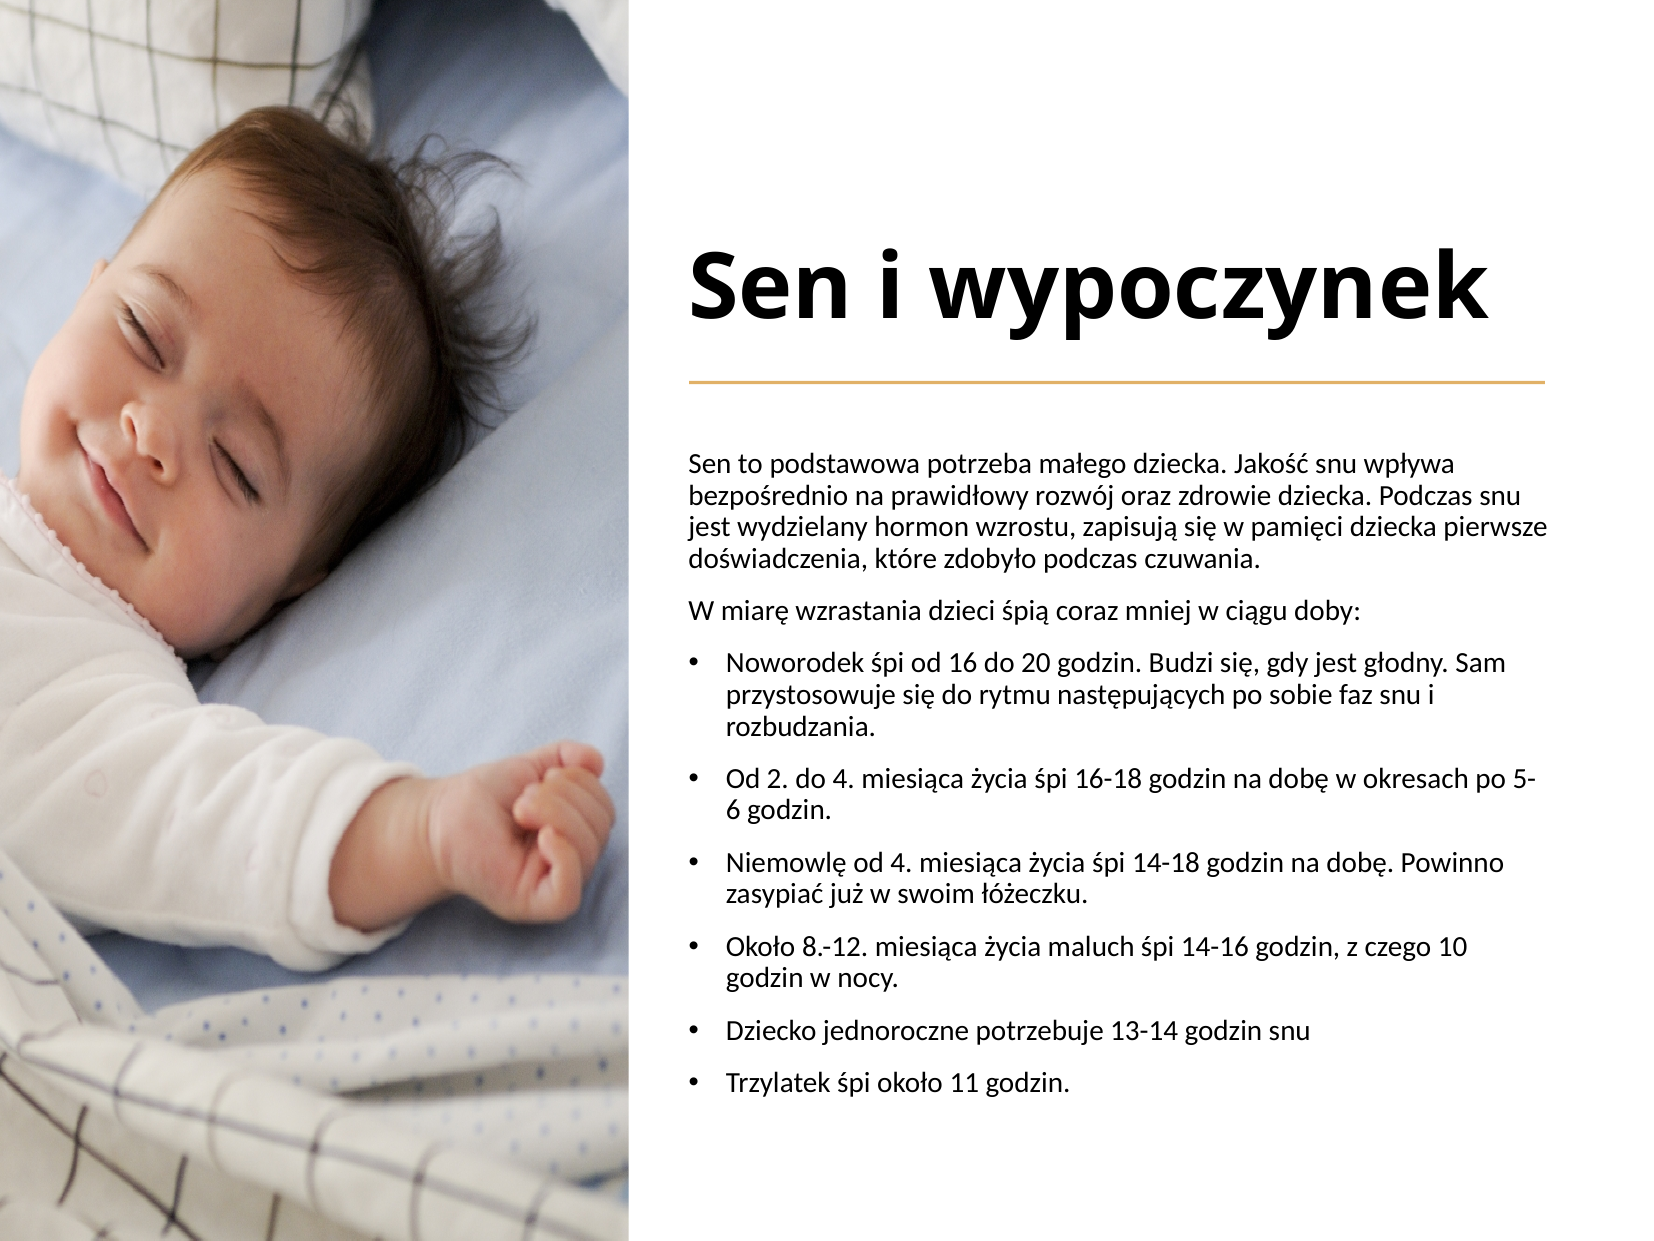

# Sen i wypoczynek
Sen to podstawowa potrzeba małego dziecka. Jakość snu wpływa bezpośrednio na prawidłowy rozwój oraz zdrowie dziecka. Podczas snu jest wydzielany hormon wzrostu, zapisują się w pamięci dziecka pierwsze doświadczenia, które zdobyło podczas czuwania.
W miarę wzrastania dzieci śpią coraz mniej w ciągu doby:
Noworodek śpi od 16 do 20 godzin. Budzi się, gdy jest głodny. Sam przystosowuje się do rytmu następujących po sobie faz snu i rozbudzania.
Od 2. do 4. miesiąca życia śpi 16-18 godzin na dobę w okresach po 5-6 godzin.
Niemowlę od 4. miesiąca życia śpi 14-18 godzin na dobę. Powinno zasypiać już w swoim łóżeczku.
Około 8.-12. miesiąca życia maluch śpi 14-16 godzin, z czego 10 godzin w nocy.
Dziecko jednoroczne potrzebuje 13-14 godzin snu
Trzylatek śpi około 11 godzin.